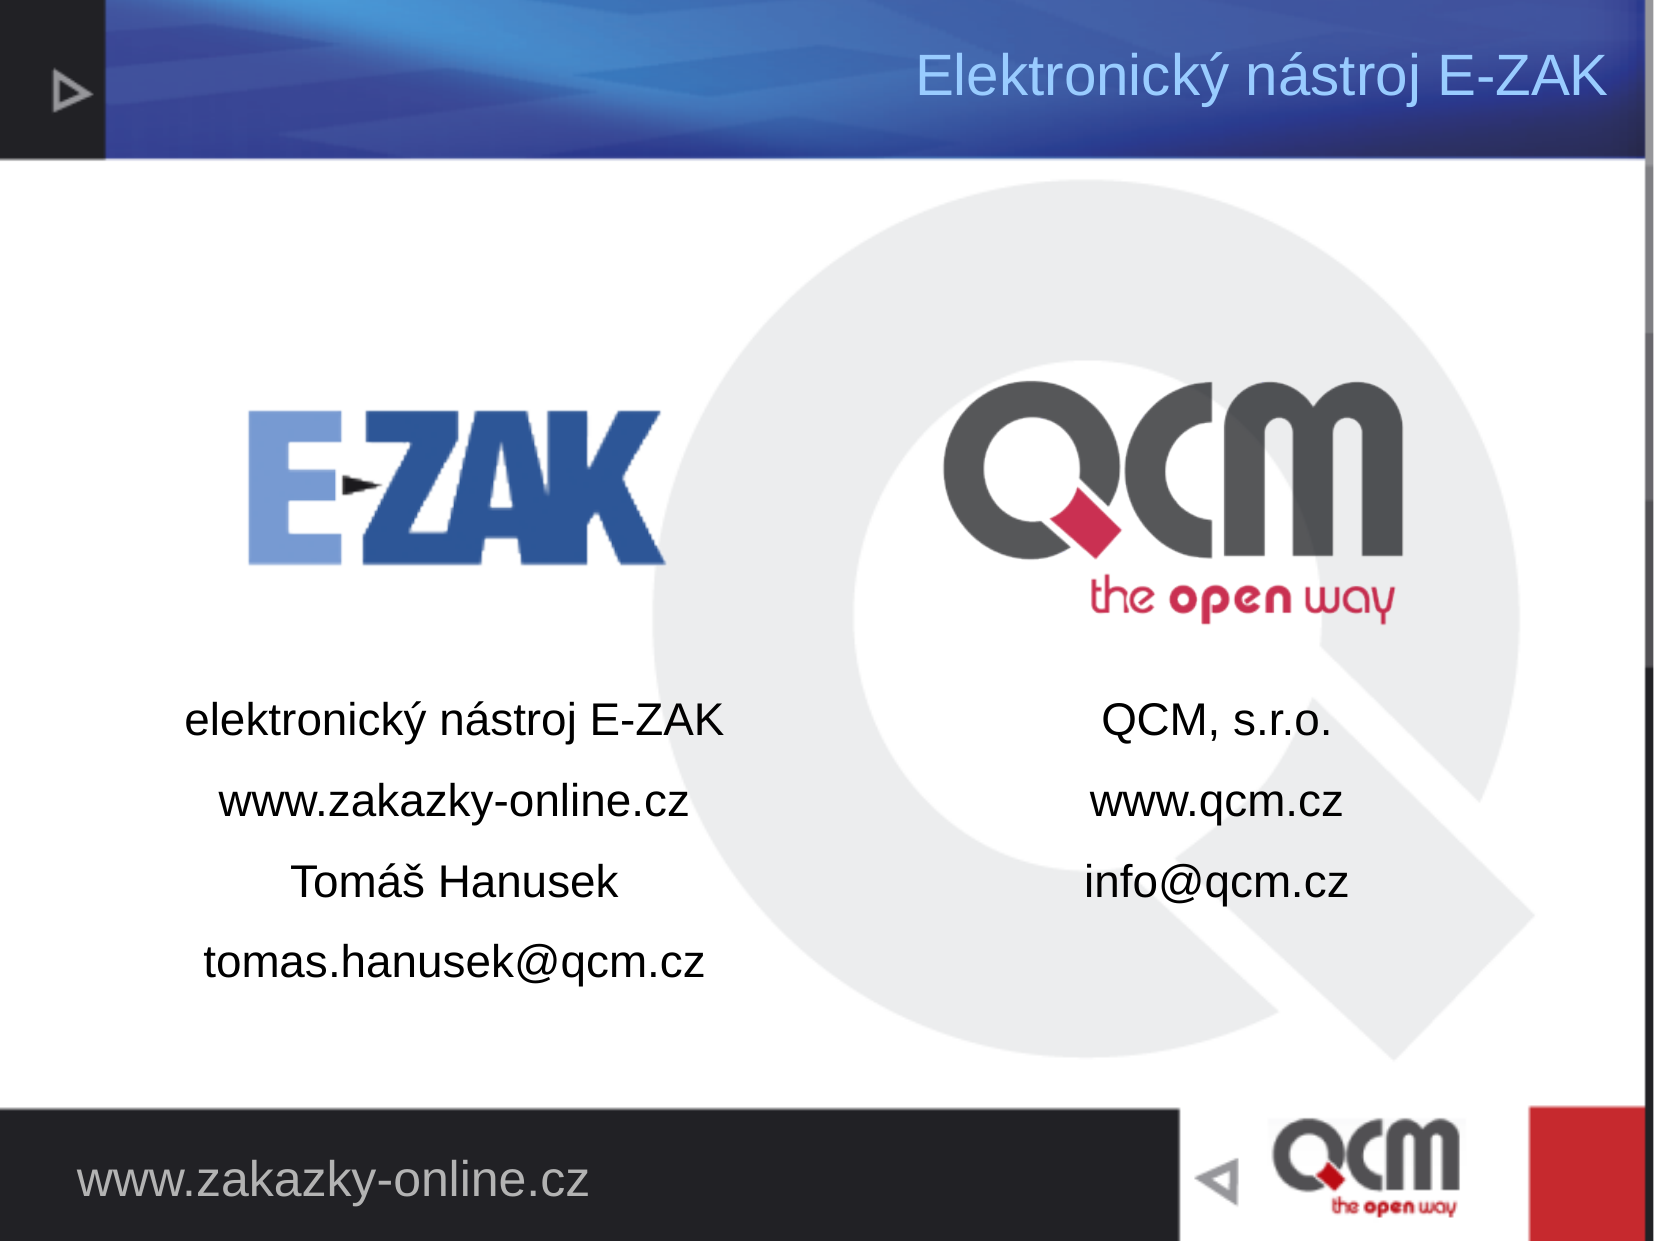

# elektronický nástroj E-ZAK
www.zakazky-online.cz
Tomáš Hanusek
tomas.hanusek@qcm.cz
QCM, s.r.o.
www.qcm.cz
info@qcm.cz